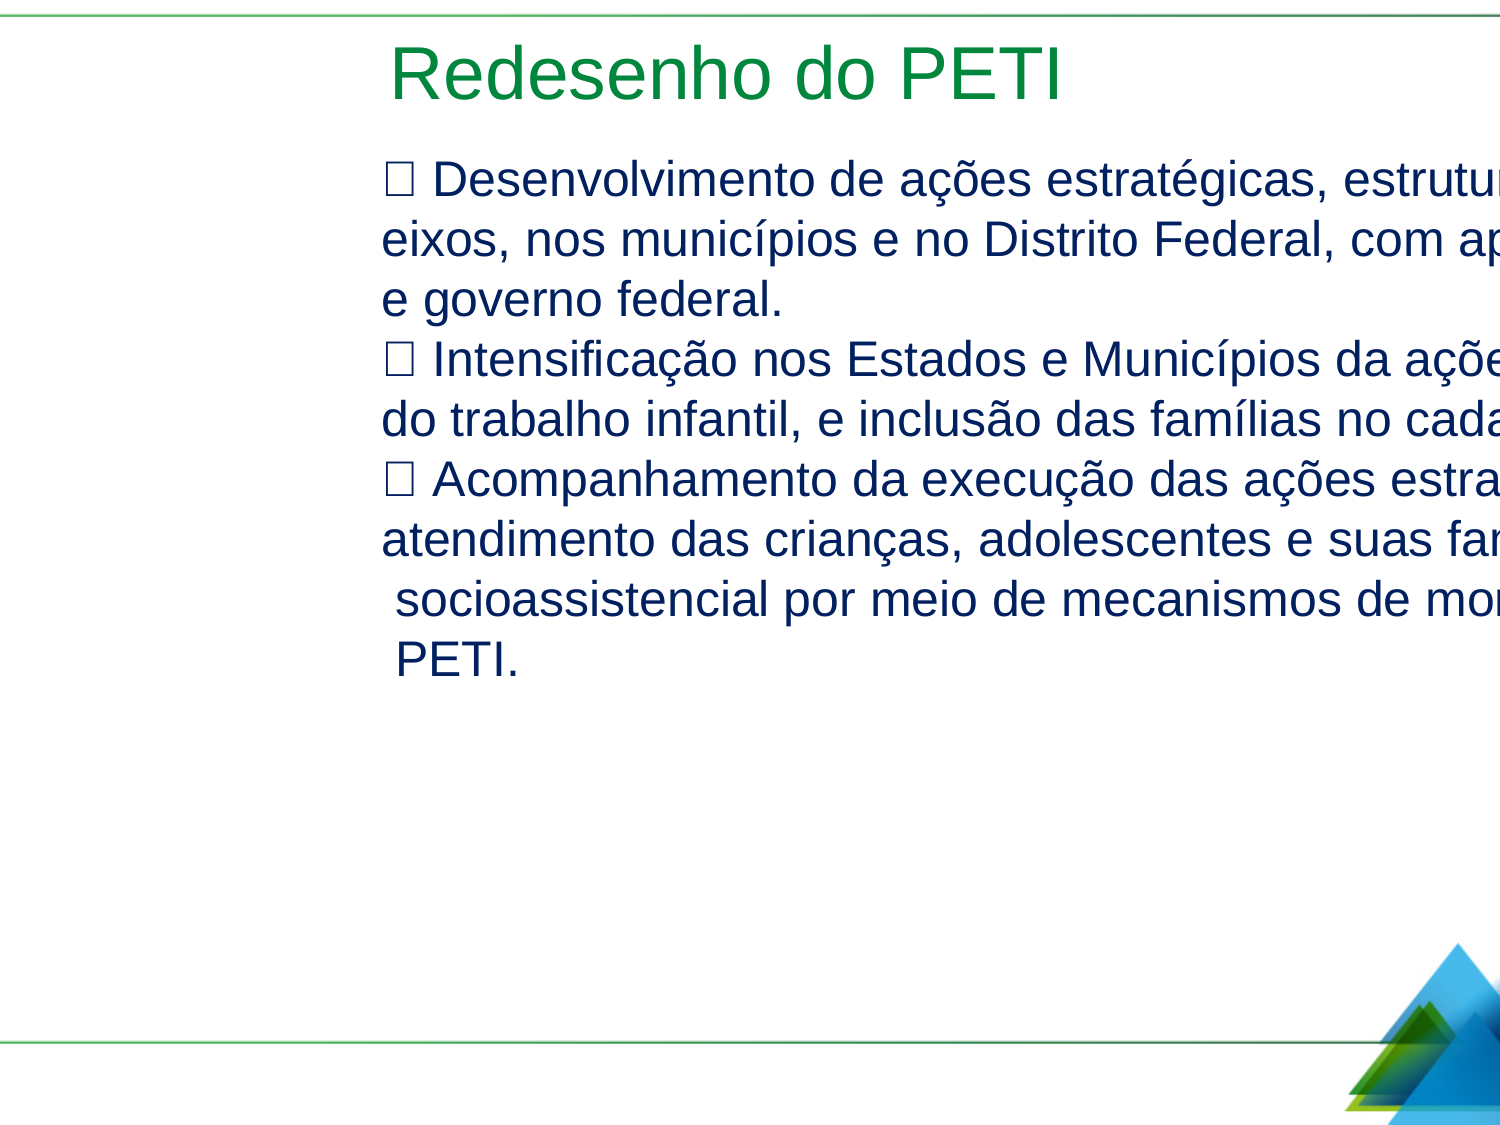

Redesenho do PETI
#
 Desenvolvimento de ações estratégicas, estruturadas em cinco
eixos, nos municípios e no Distrito Federal, com apoio dos estados
e governo federal.
 Intensificação nos Estados e Municípios da ações de identificação
do trabalho infantil, e inclusão das famílias no cadastro único.
 Acompanhamento da execução das ações estratégicas e do
atendimento das crianças, adolescentes e suas famílias na rede
 socioassistencial por meio de mecanismos de monitoramento do
 PETI.